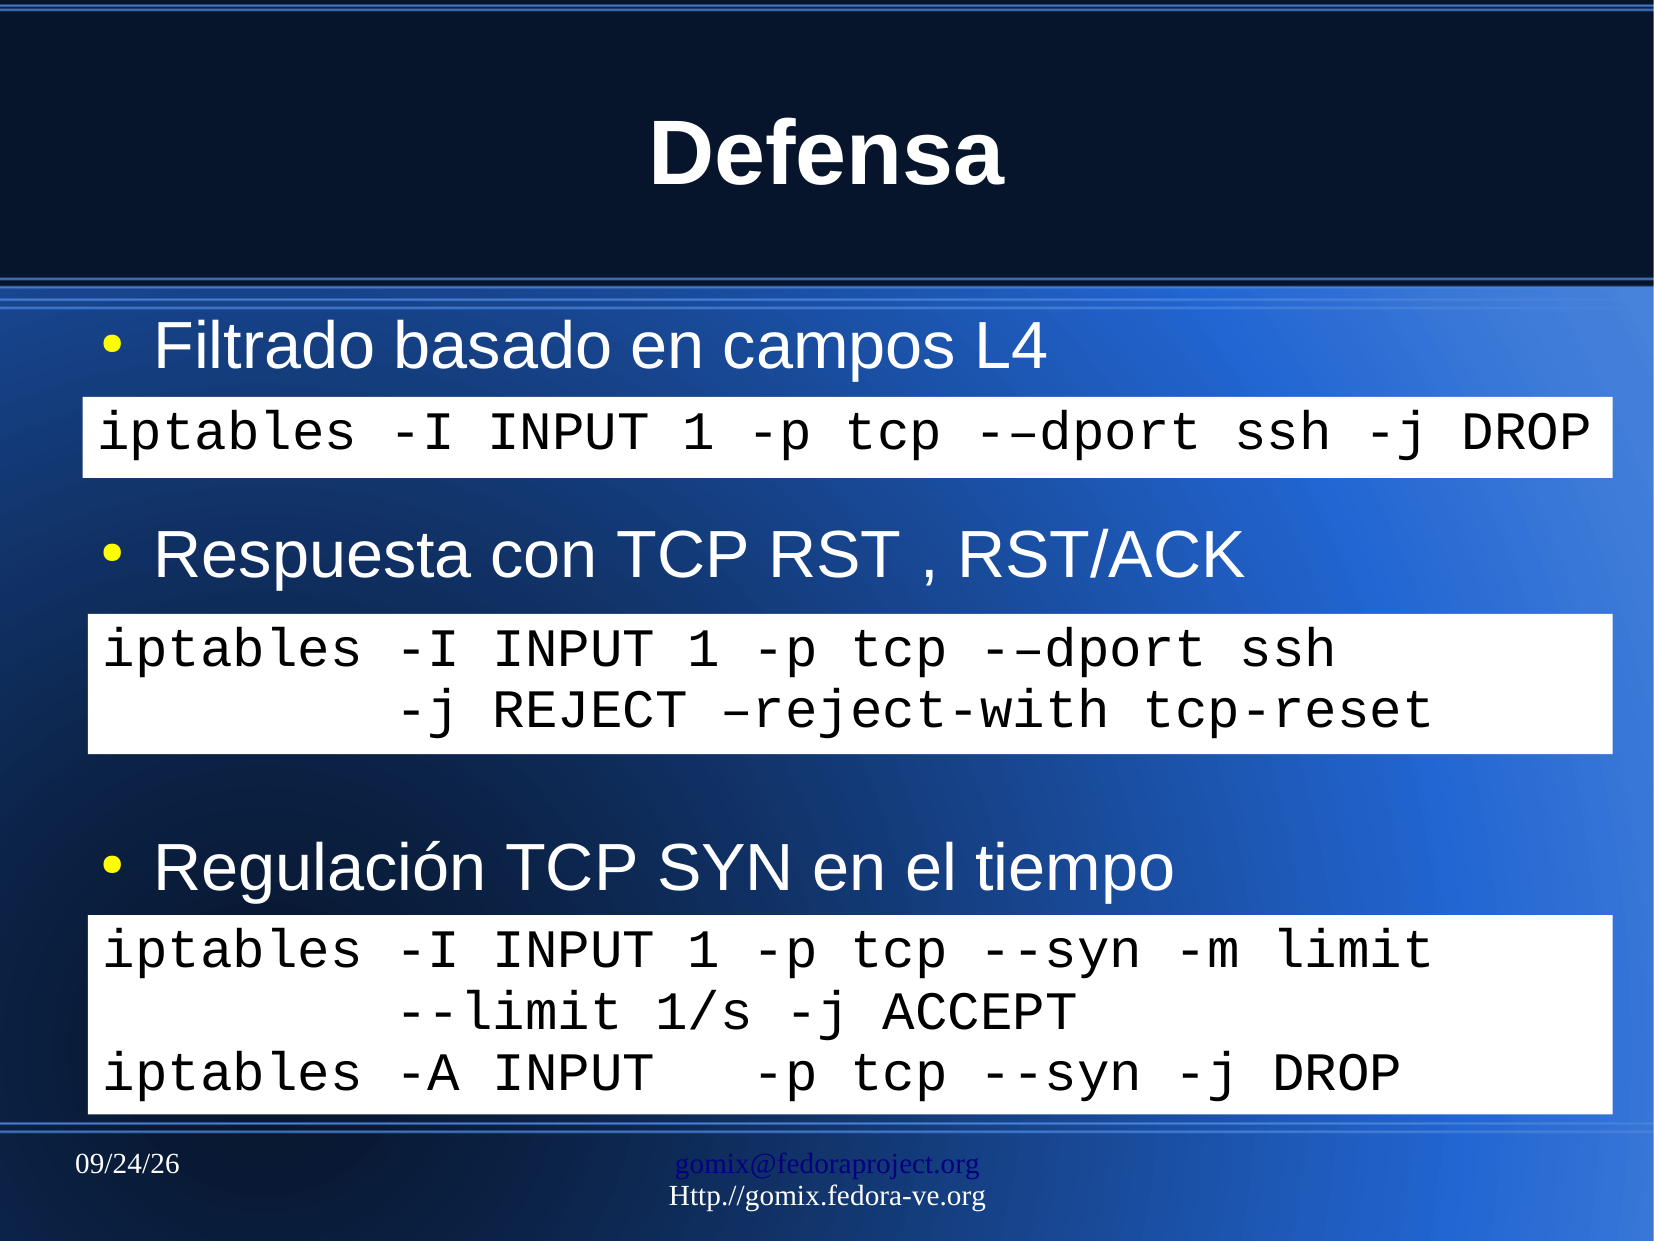

Defensa
# Filtrado basado en campos L4
Respuesta con TCP RST , RST/ACK
Regulación TCP SYN en el tiempo
iptables -I INPUT 1 -p tcp -–dport ssh -j DROP
iptables -I INPUT 1 -p tcp -–dport ssh
 -j REJECT –reject-with tcp-reset
iptables -I INPUT 1 -p tcp --syn -m limit
 --limit 1/s -j ACCEPT
iptables -A INPUT -p tcp --syn -j DROP